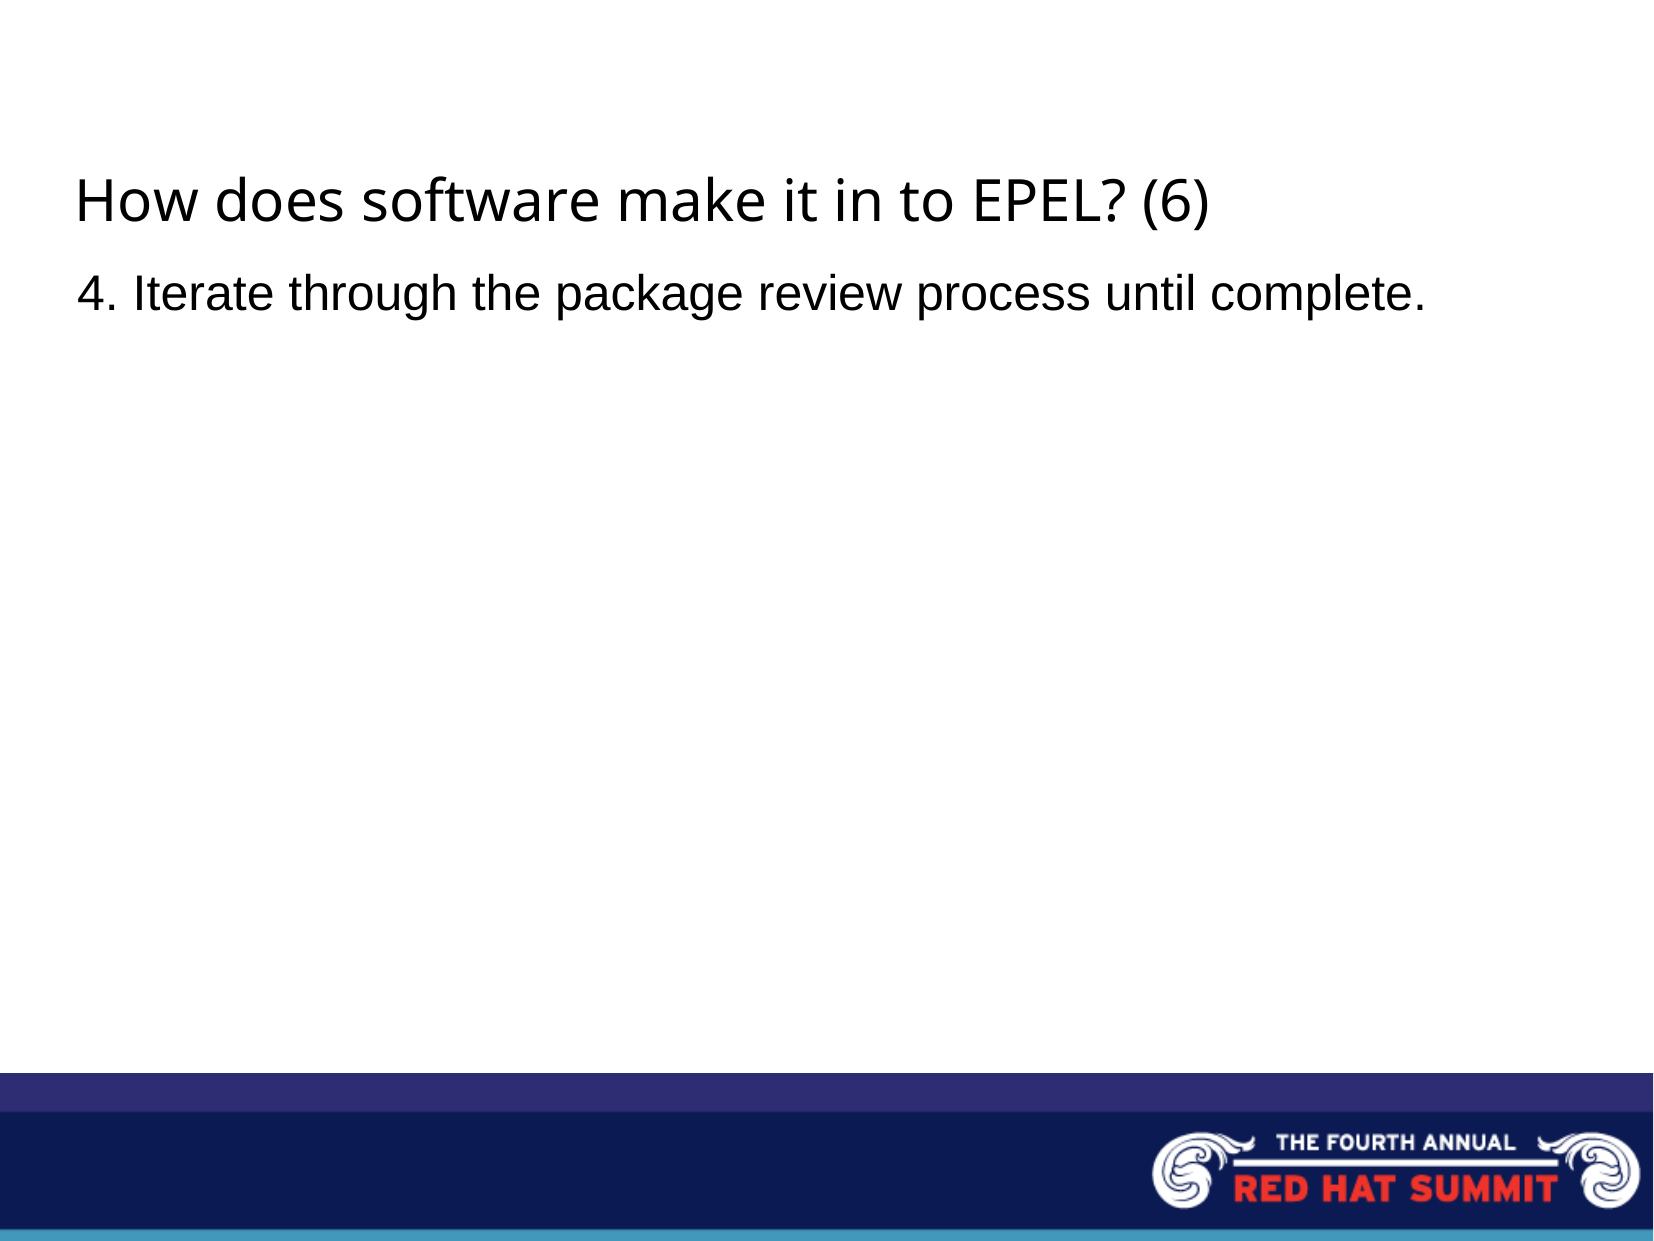

# How does software make it in to EPEL? (6)
4. Iterate through the package review process until complete.